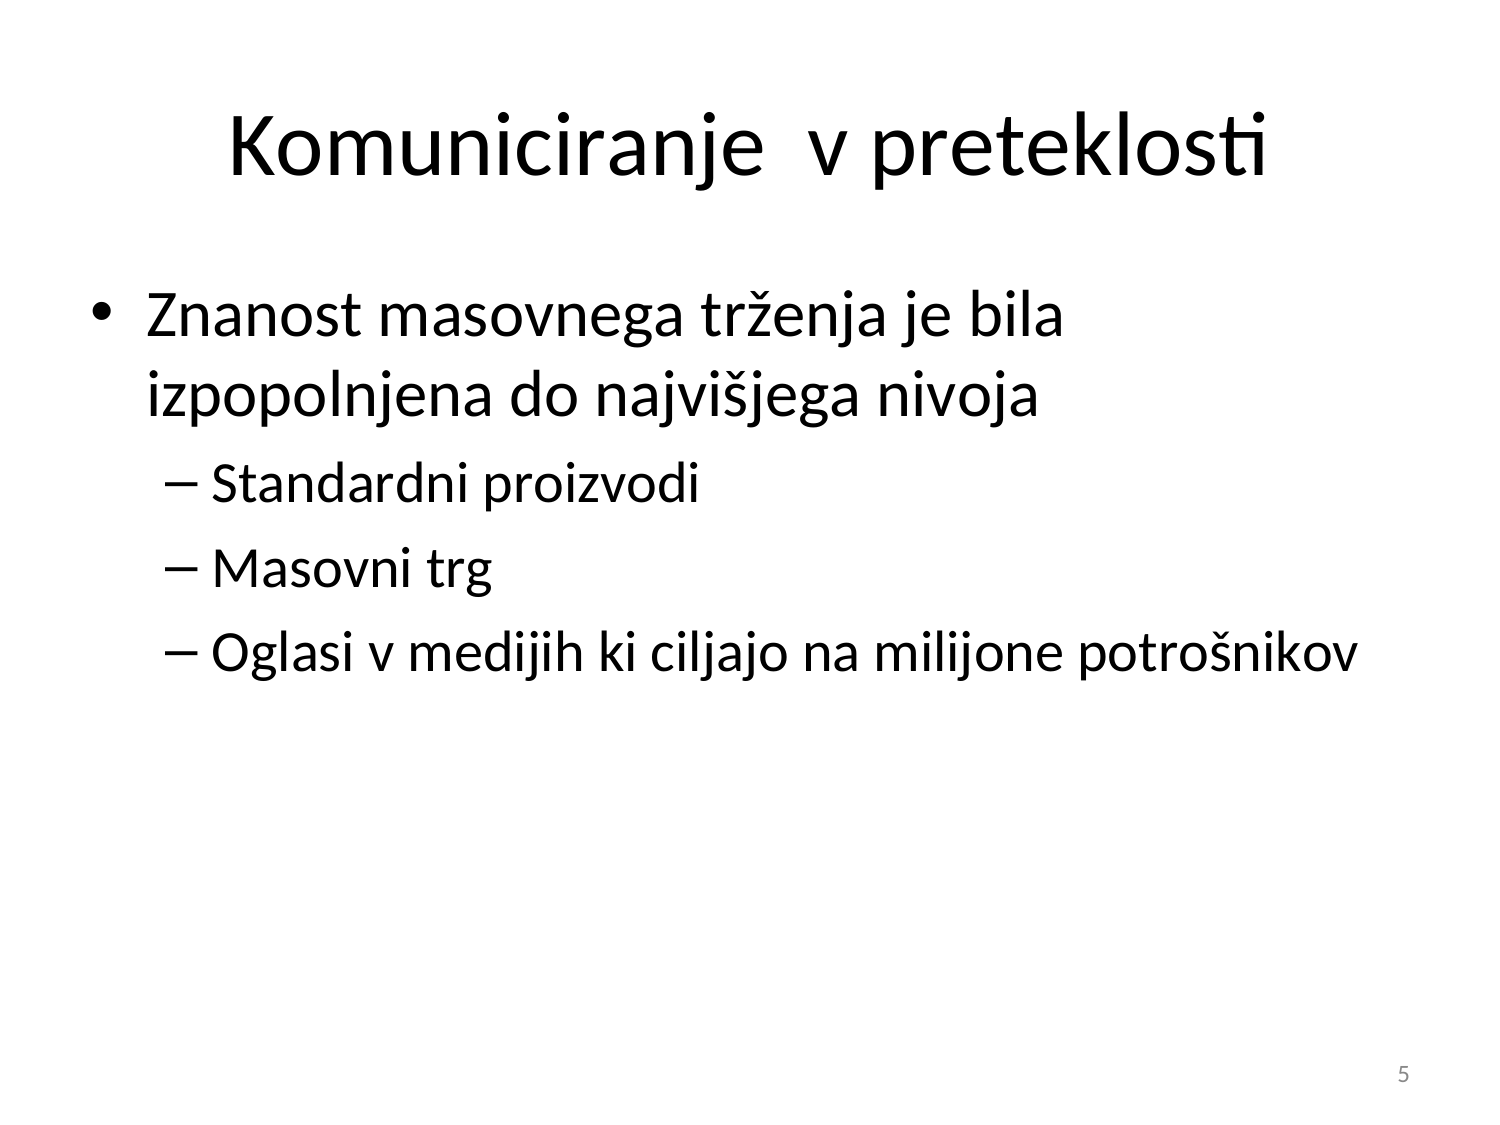

# Komuniciranje v preteklosti
Znanost masovnega trženja je bila izpopolnjena do najvišjega nivoja
Standardni proizvodi
Masovni trg
Oglasi v medijih ki ciljajo na milijone potrošnikov